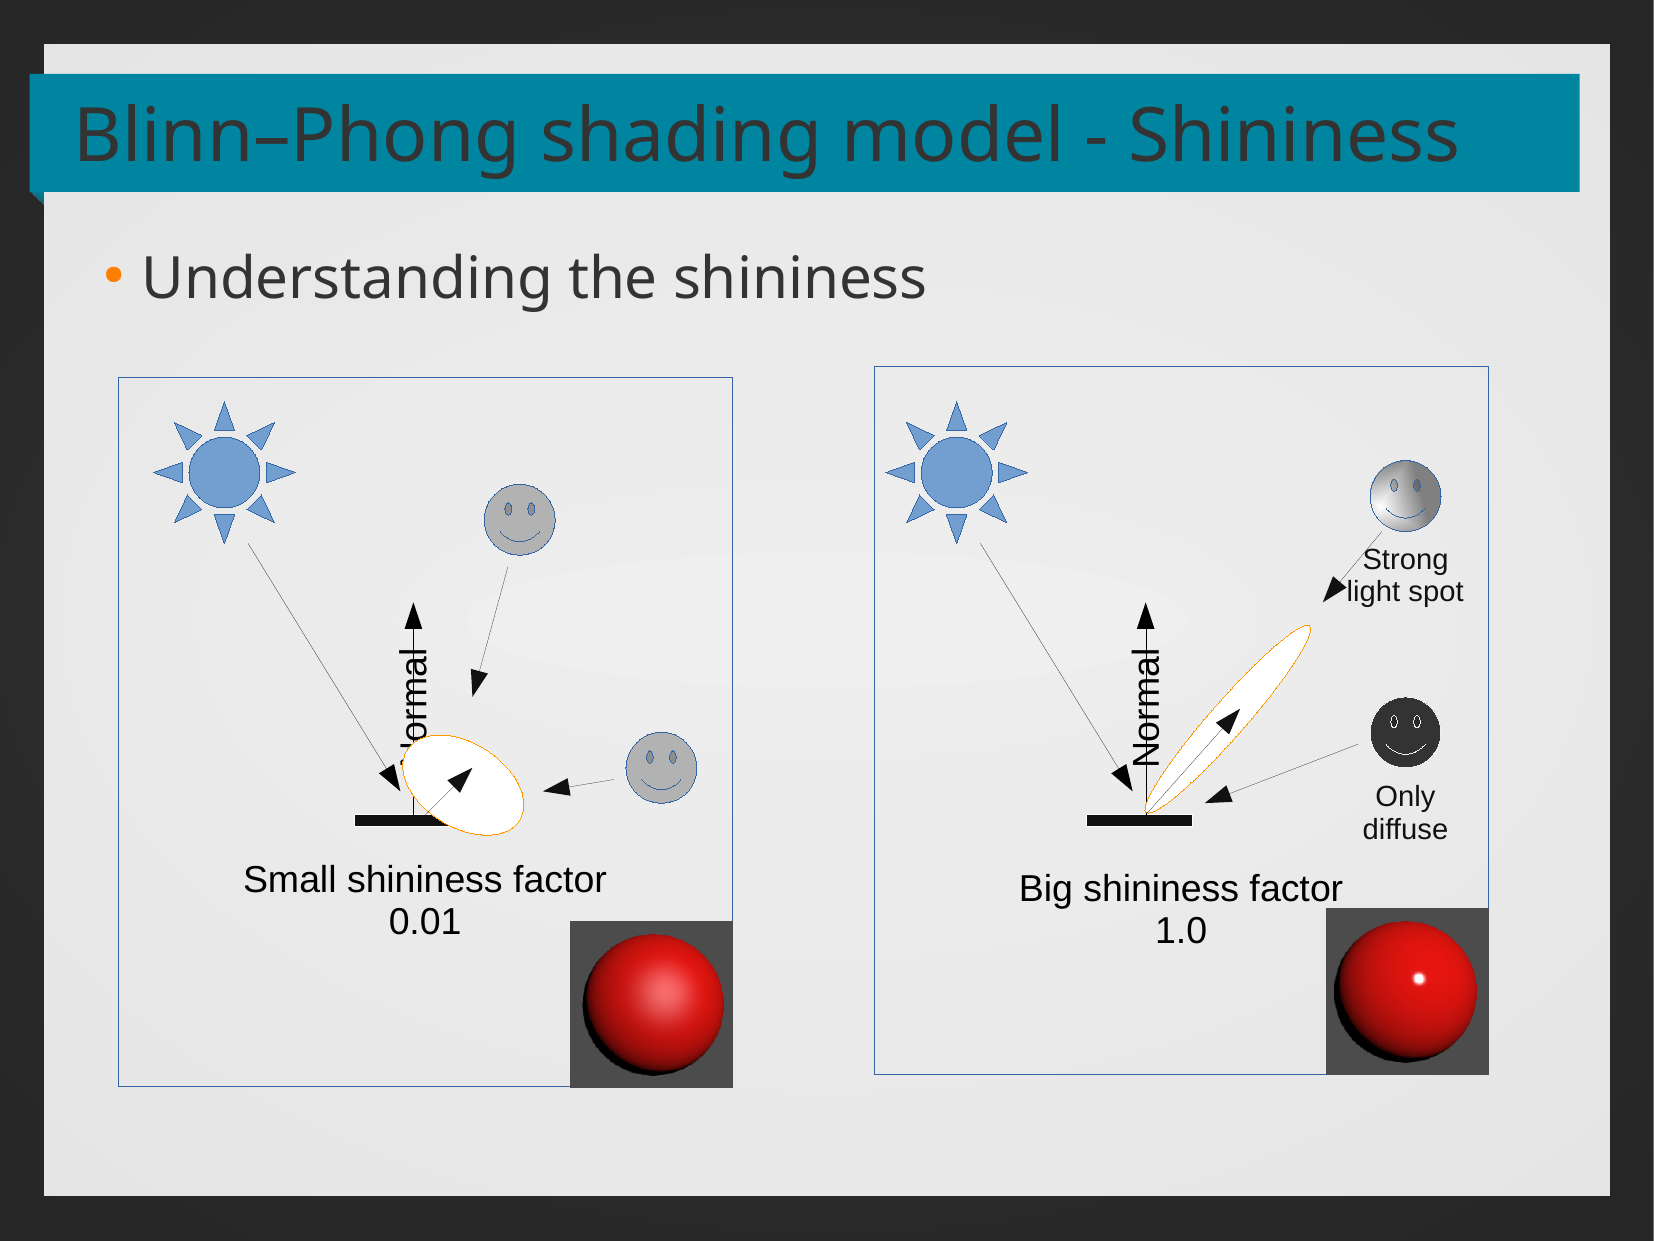

# Blinn–Phong shading model - Shininess
Understanding the shininess
Big shininess factor
1.0
Small shininess factor
0.01
Strong
light spot
Normal
Normal
Only
diffuse